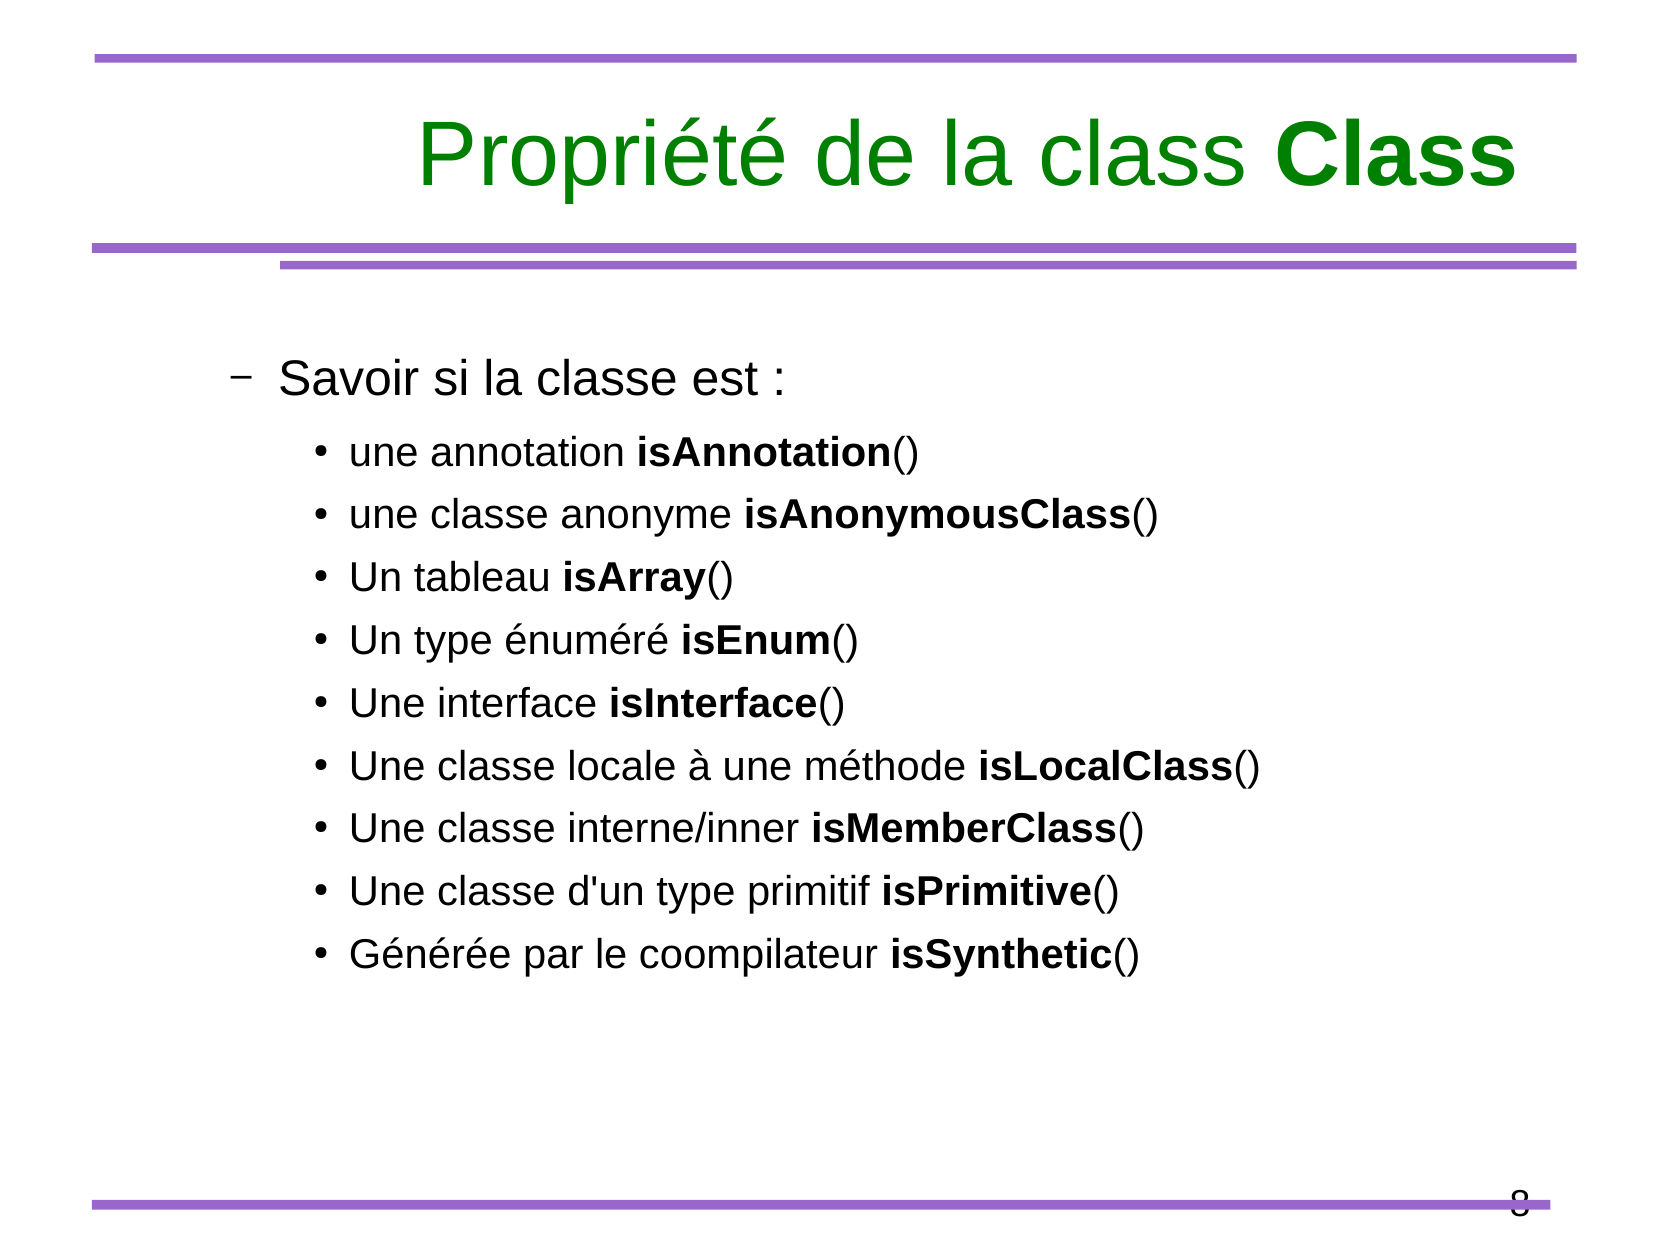

# Propriété de la class Class
Savoir si la classe est :
une annotation isAnnotation()
une classe anonyme isAnonymousClass()
Un tableau isArray()
Un type énuméré isEnum()
Une interface isInterface()
Une classe locale à une méthode isLocalClass()
Une classe interne/inner isMemberClass()
Une classe d'un type primitif isPrimitive()
Générée par le coompilateur isSynthetic()